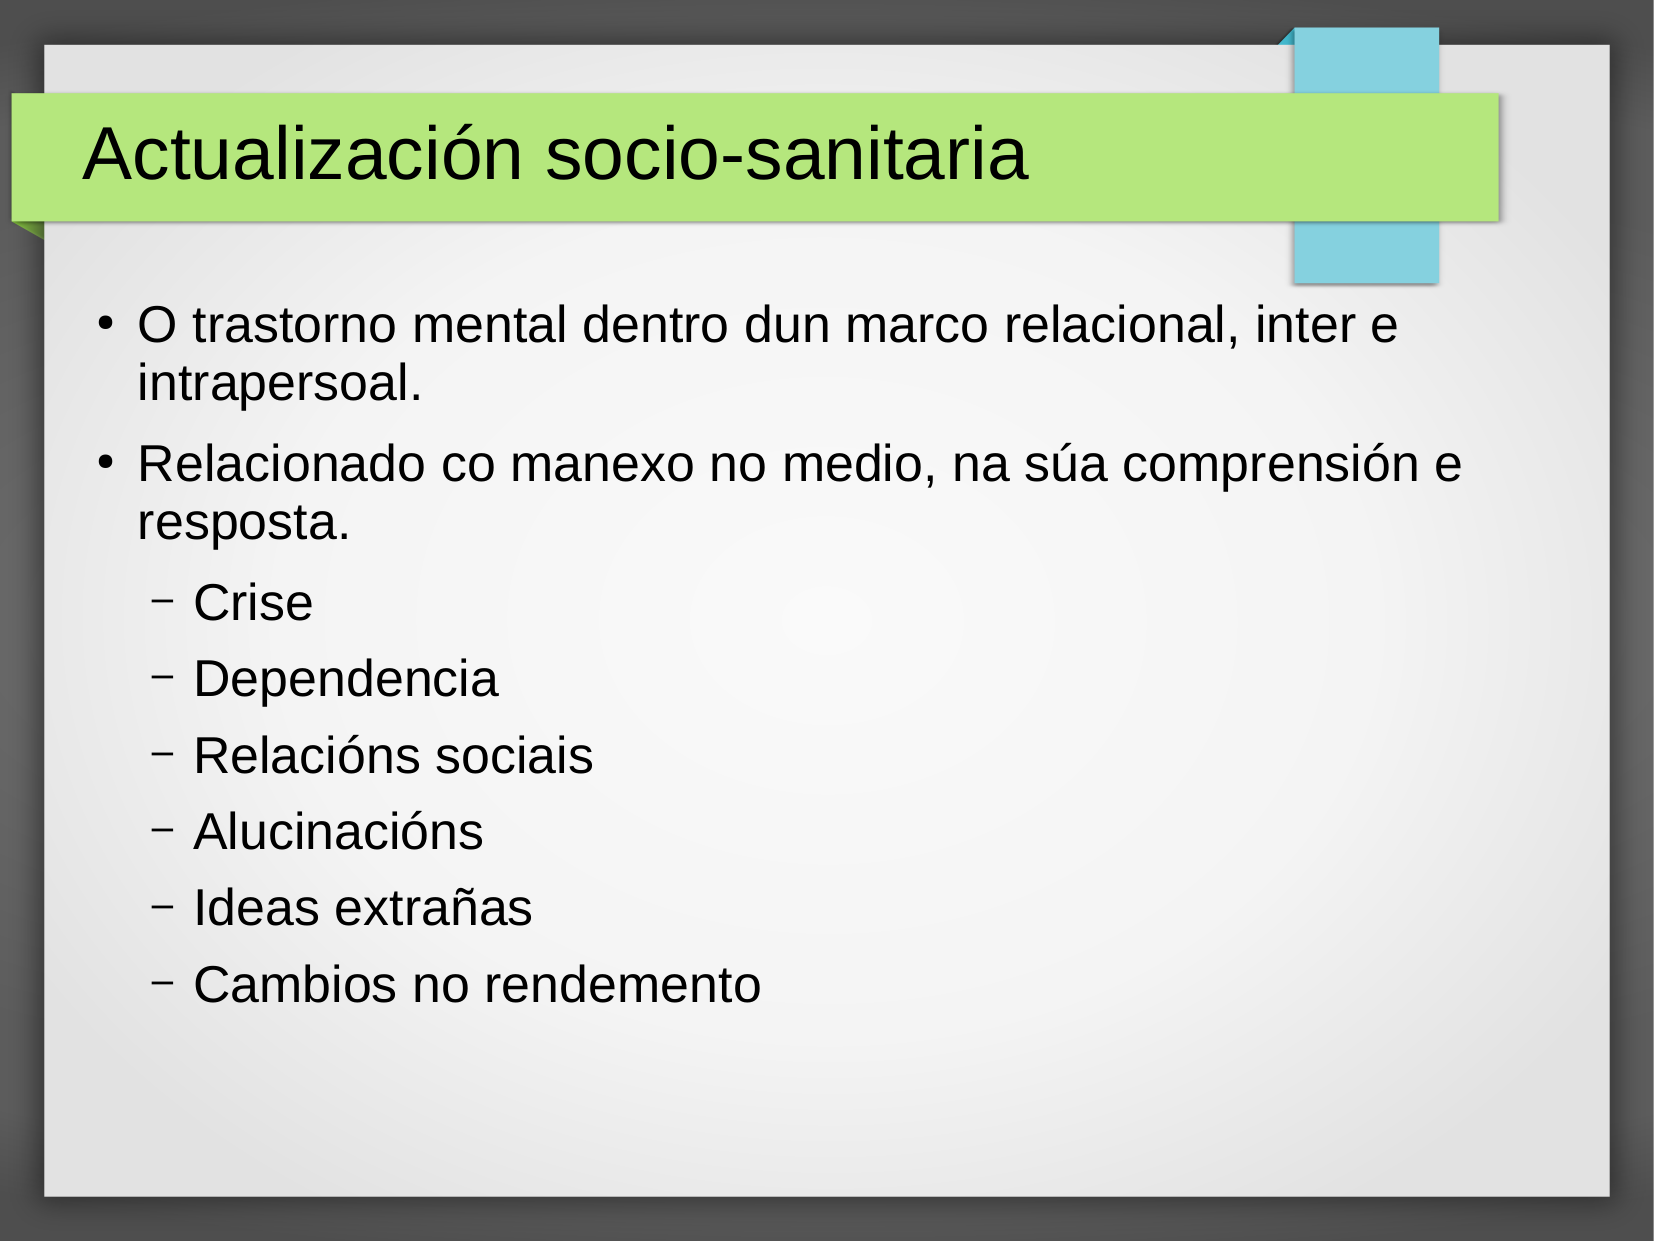

# Actualización socio-sanitaria
O trastorno mental dentro dun marco relacional, inter e intrapersoal.
Relacionado co manexo no medio, na súa comprensión e resposta.
Crise
Dependencia
Relacións sociais
Alucinacións
Ideas extrañas
Cambios no rendemento